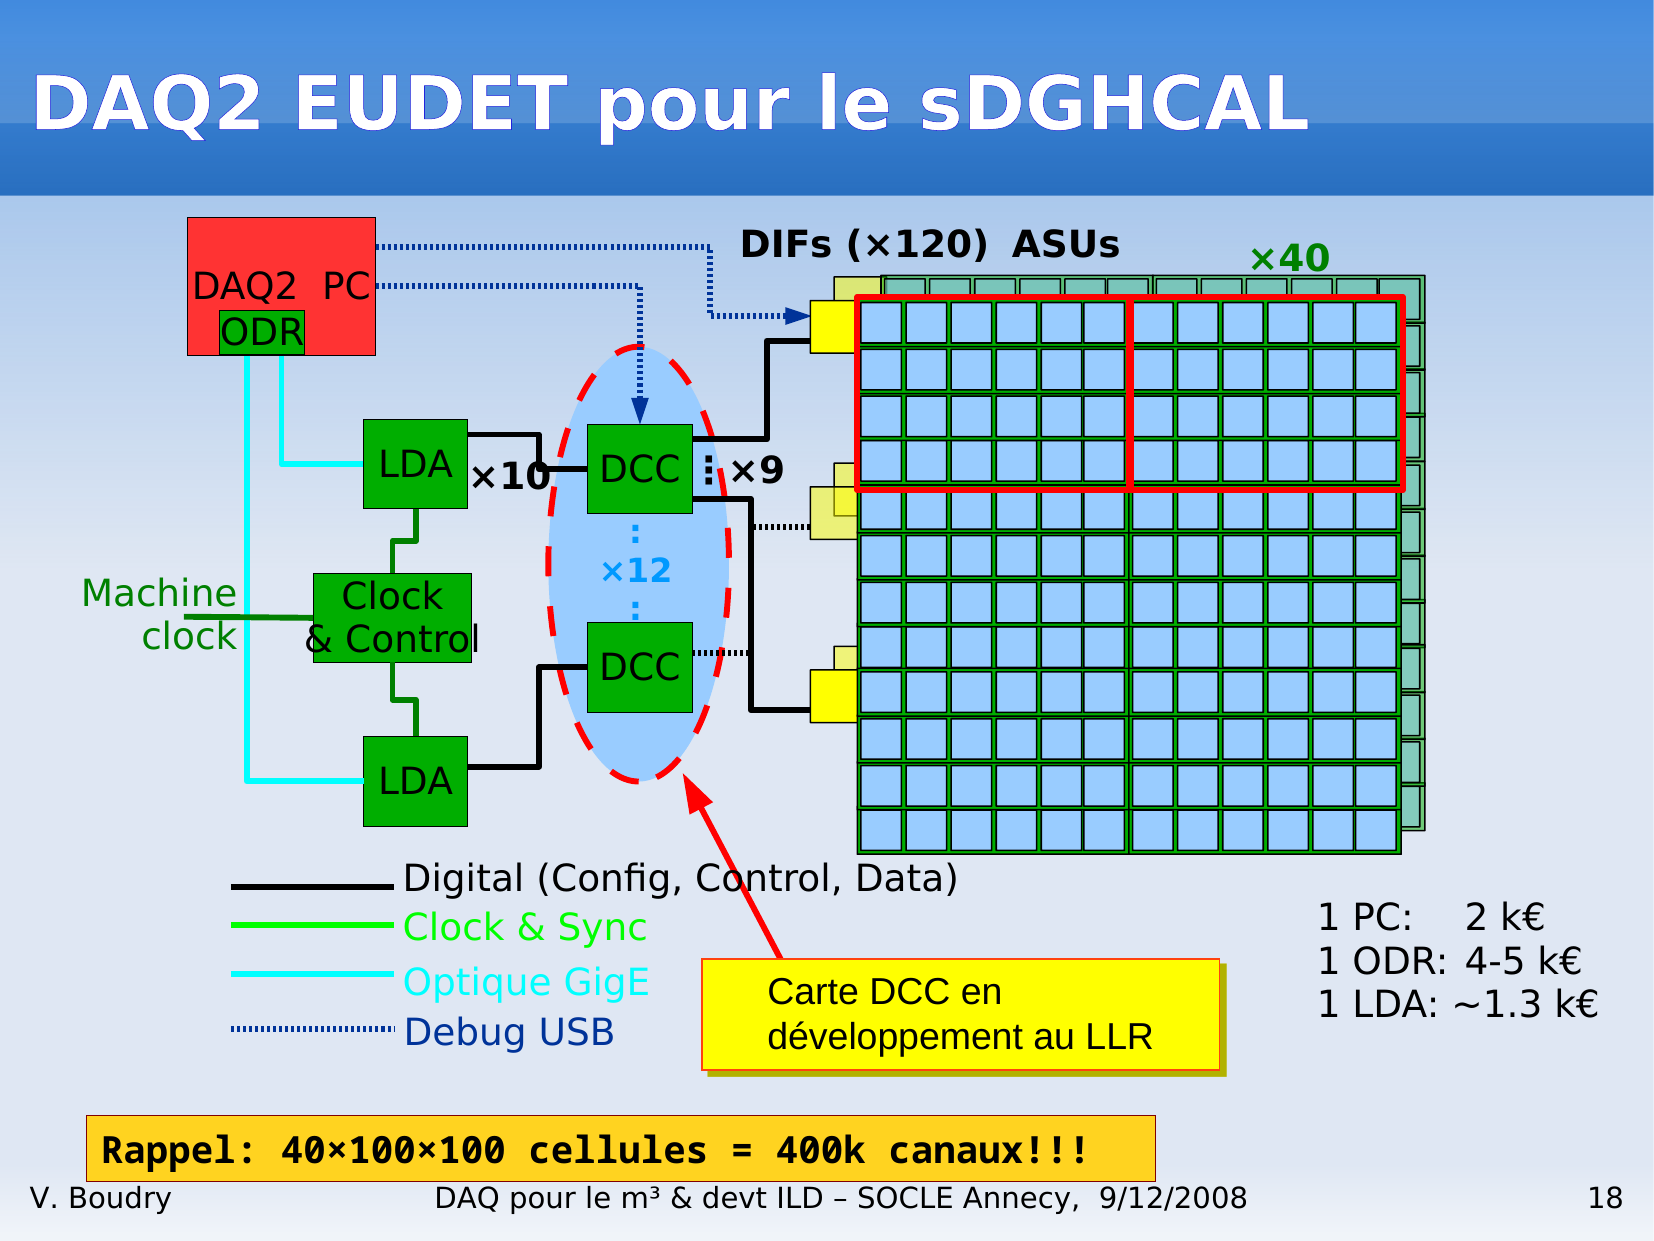

# DAQ2 EUDET pour le sDGHCAL
DIFs (×120)
ASUs
DAQ2 PC
×40
ODR
LDA
DCC
⋮×9
×10
:
×12
:
Clock
& Control
DCC
LDA
Digital (Config, Control, Data)
Clock & Sync
Optique GigE
Debug USB
Machine
clock
1 PC:	2 k€
1 ODR:	4-5 k€
1 LDA: ~1.3 k€
Carte DCC en développement au LLR
Rappel: 40×100×100 cellules = 400k canaux!!!
DAQ pour le m³ & devt ILD – SOCLE Annecy, 9/12/2008
18